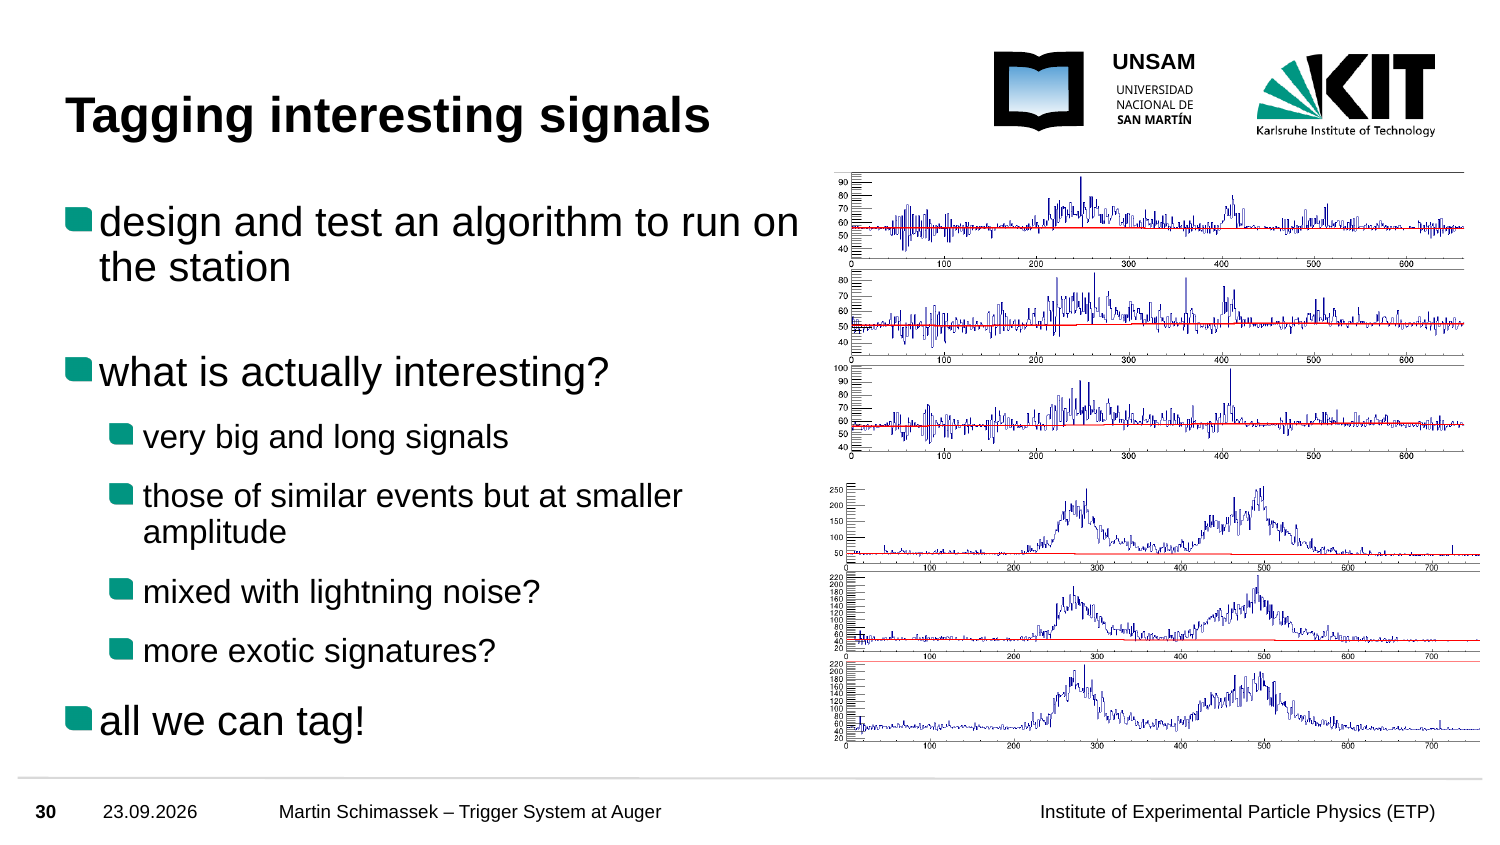

# Tagging interesting signals
design and test an algorithm to run on the station
what is actually interesting?
very big and long signals
those of similar events but at smaller amplitude
mixed with lightning noise?
more exotic signatures?
all we can tag!